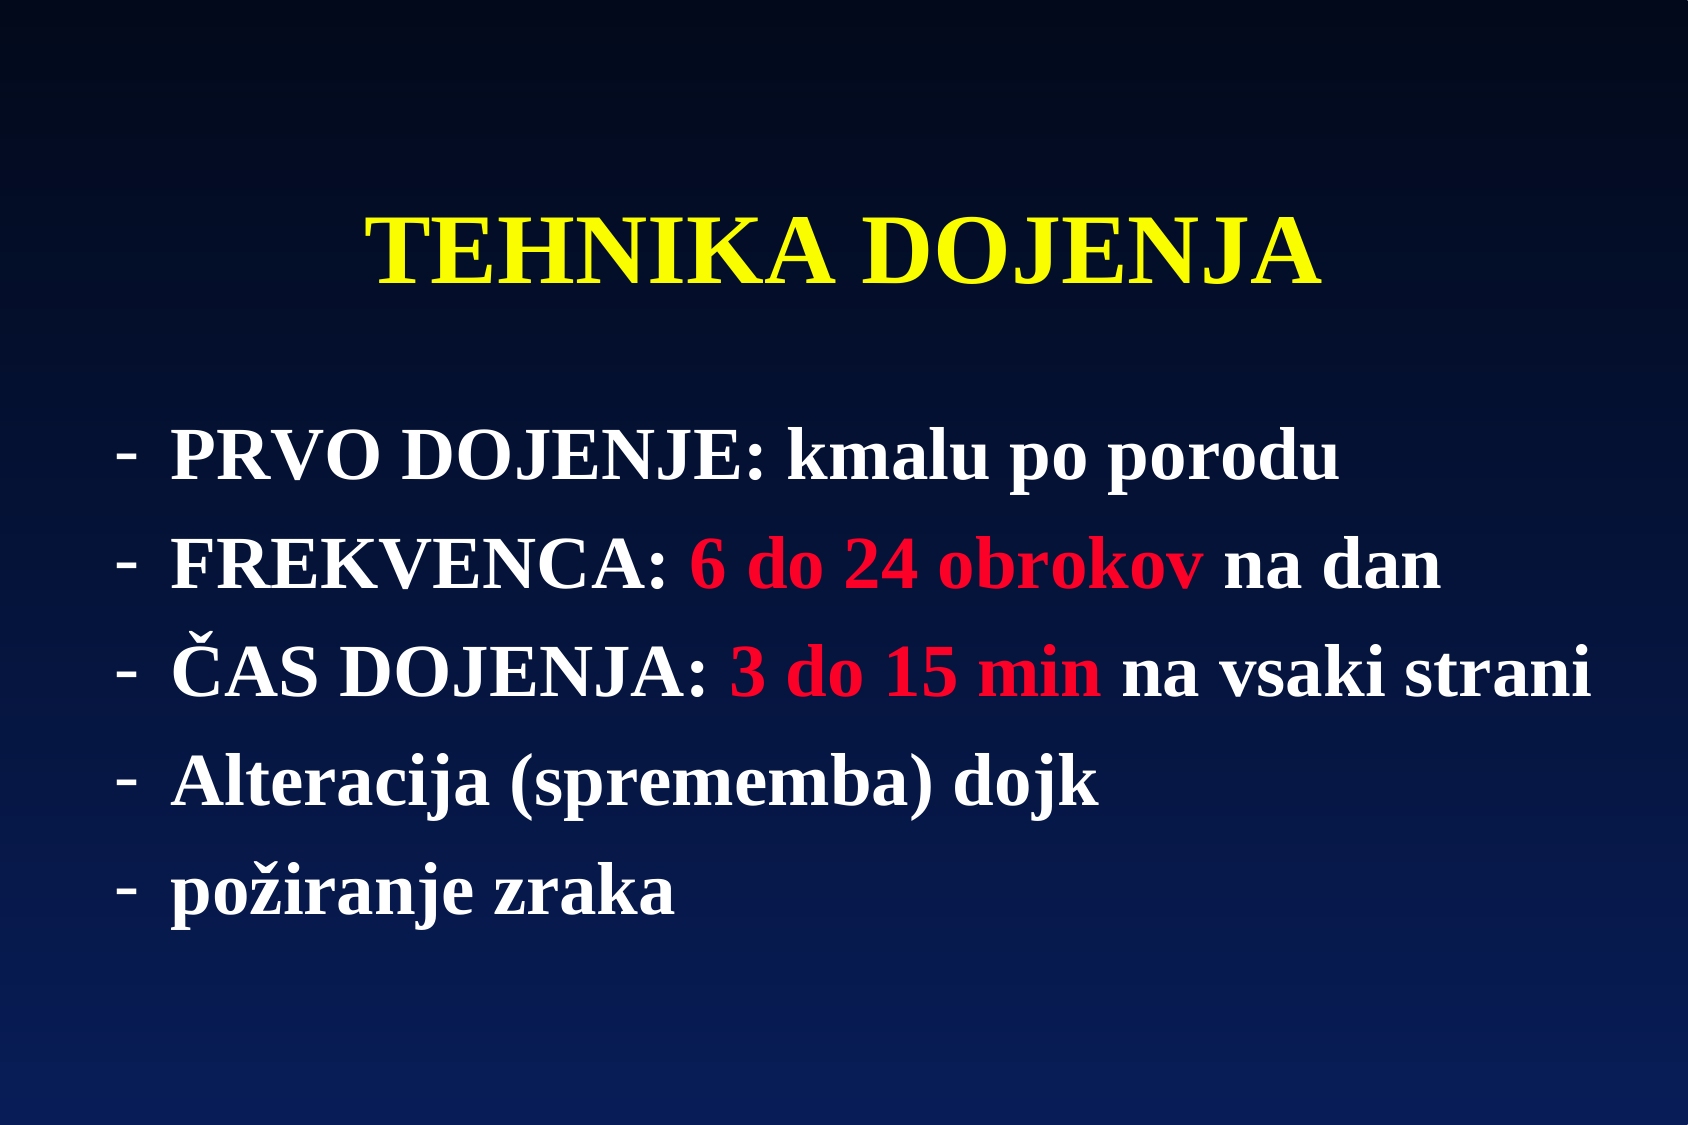

# TEHNIKA DOJENJA
PRVO DOJENJE: kmalu po porodu
FREKVENCA: 6 do 24 obrokov na dan
ČAS DOJENJA: 3 do 15 min na vsaki strani
Alteracija (sprememba) dojk
požiranje zraka